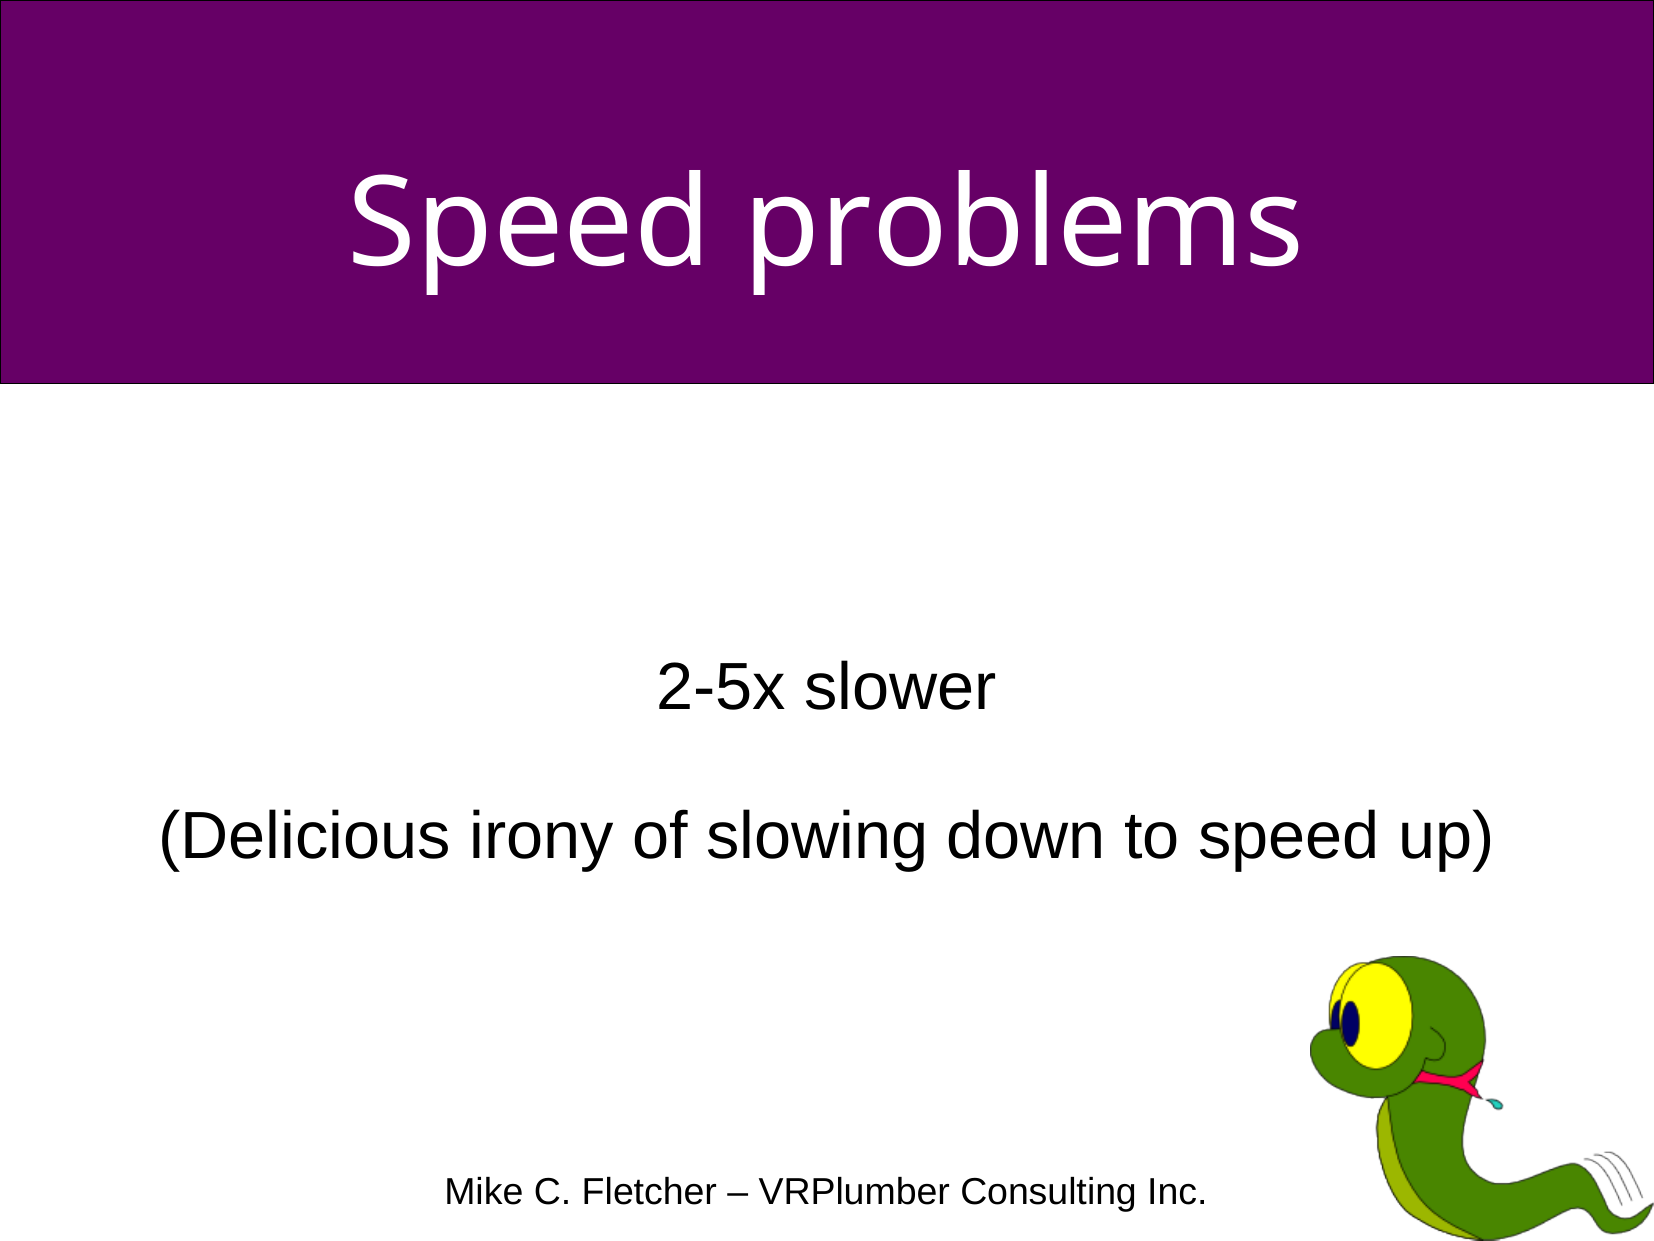

# Speed problems
2-5x slower
(Delicious irony of slowing down to speed up)